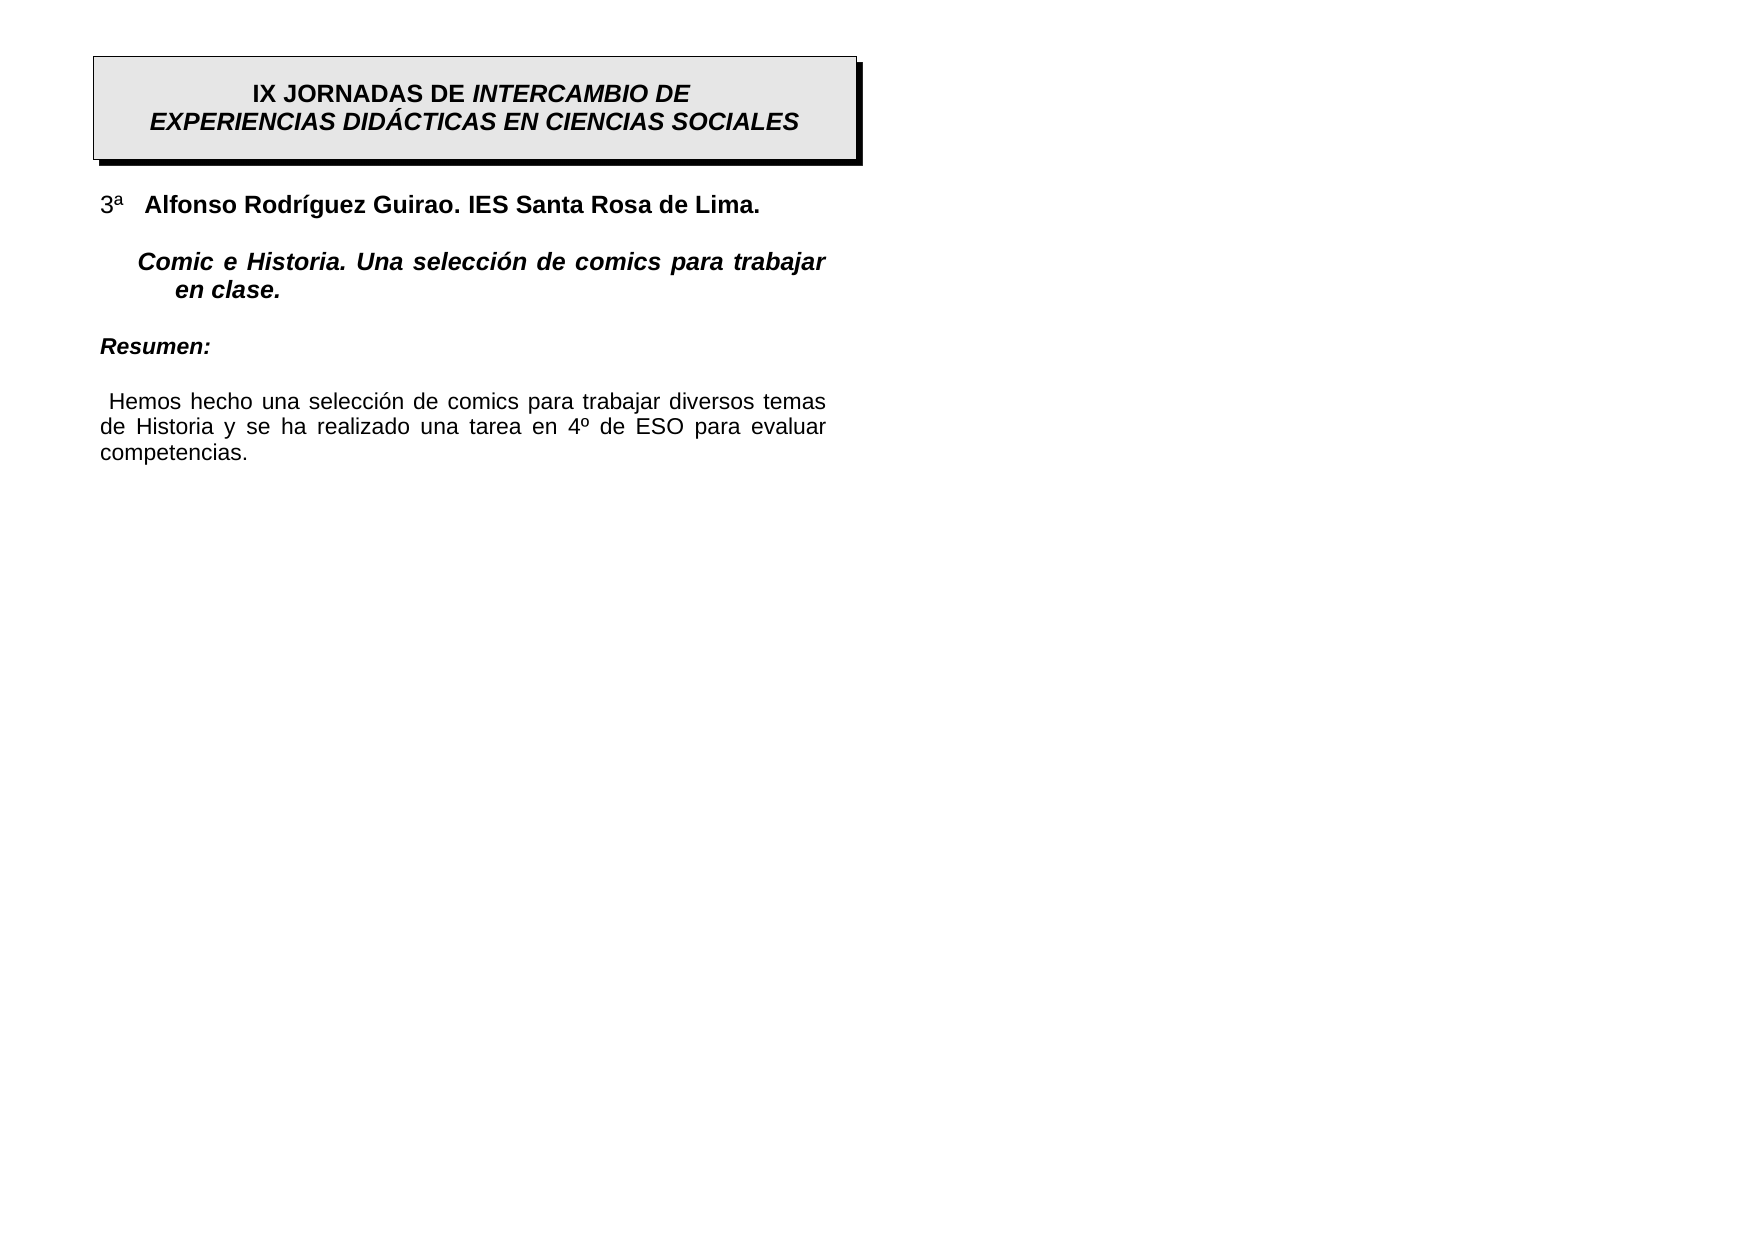

IX JORNADAS DE INTERCAMBIO DE
EXPERIENCIAS DIDÁCTICAS EN CIENCIAS SOCIALES
# 3ª Alfonso Rodríguez Guirao. IES Santa Rosa de Lima.
Comic e Historia. Una selección de comics para trabajar en clase.
Resumen:
 Hemos hecho una selección de comics para trabajar diversos temas de Historia y se ha realizado una tarea en 4º de ESO para evaluar competencias.